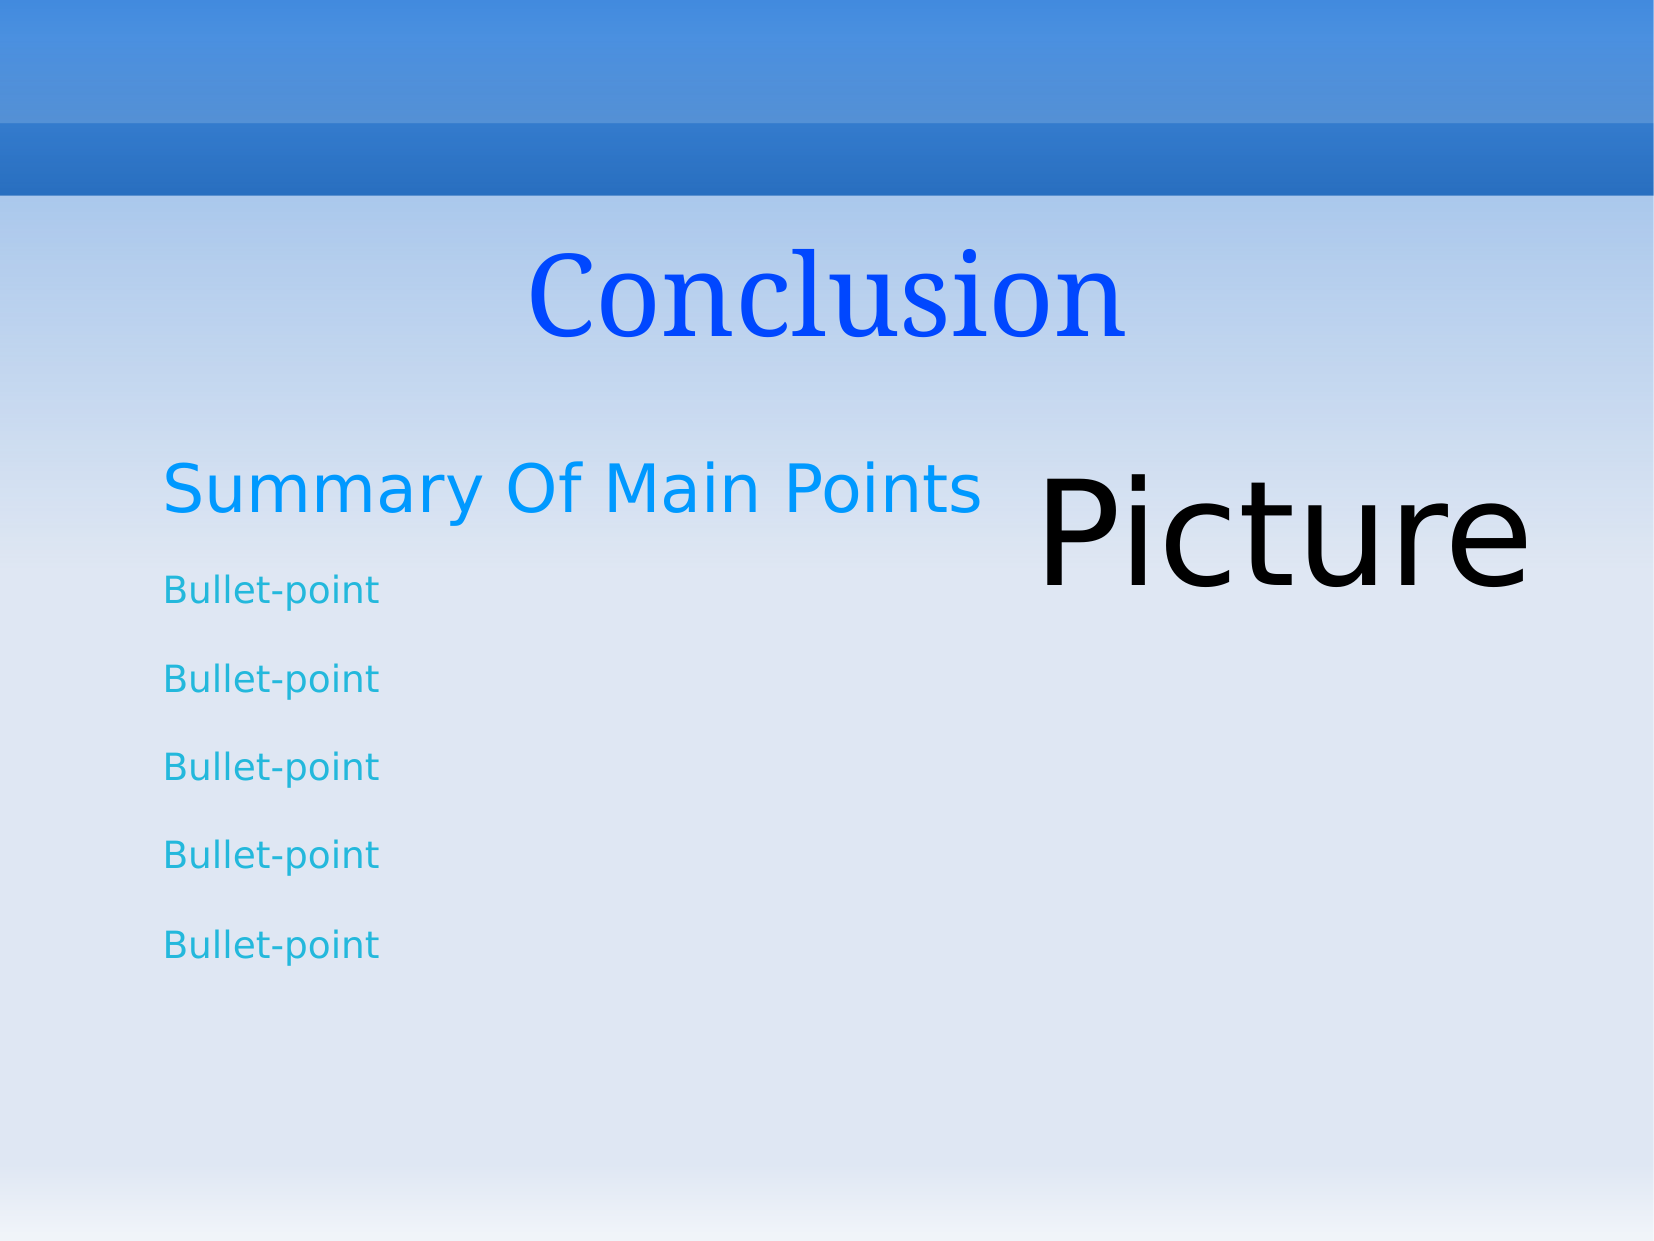

Conclusion
Summary Of Main Points
Picture
Bullet-point
Bullet-point
Bullet-point
Bullet-point
Bullet-point